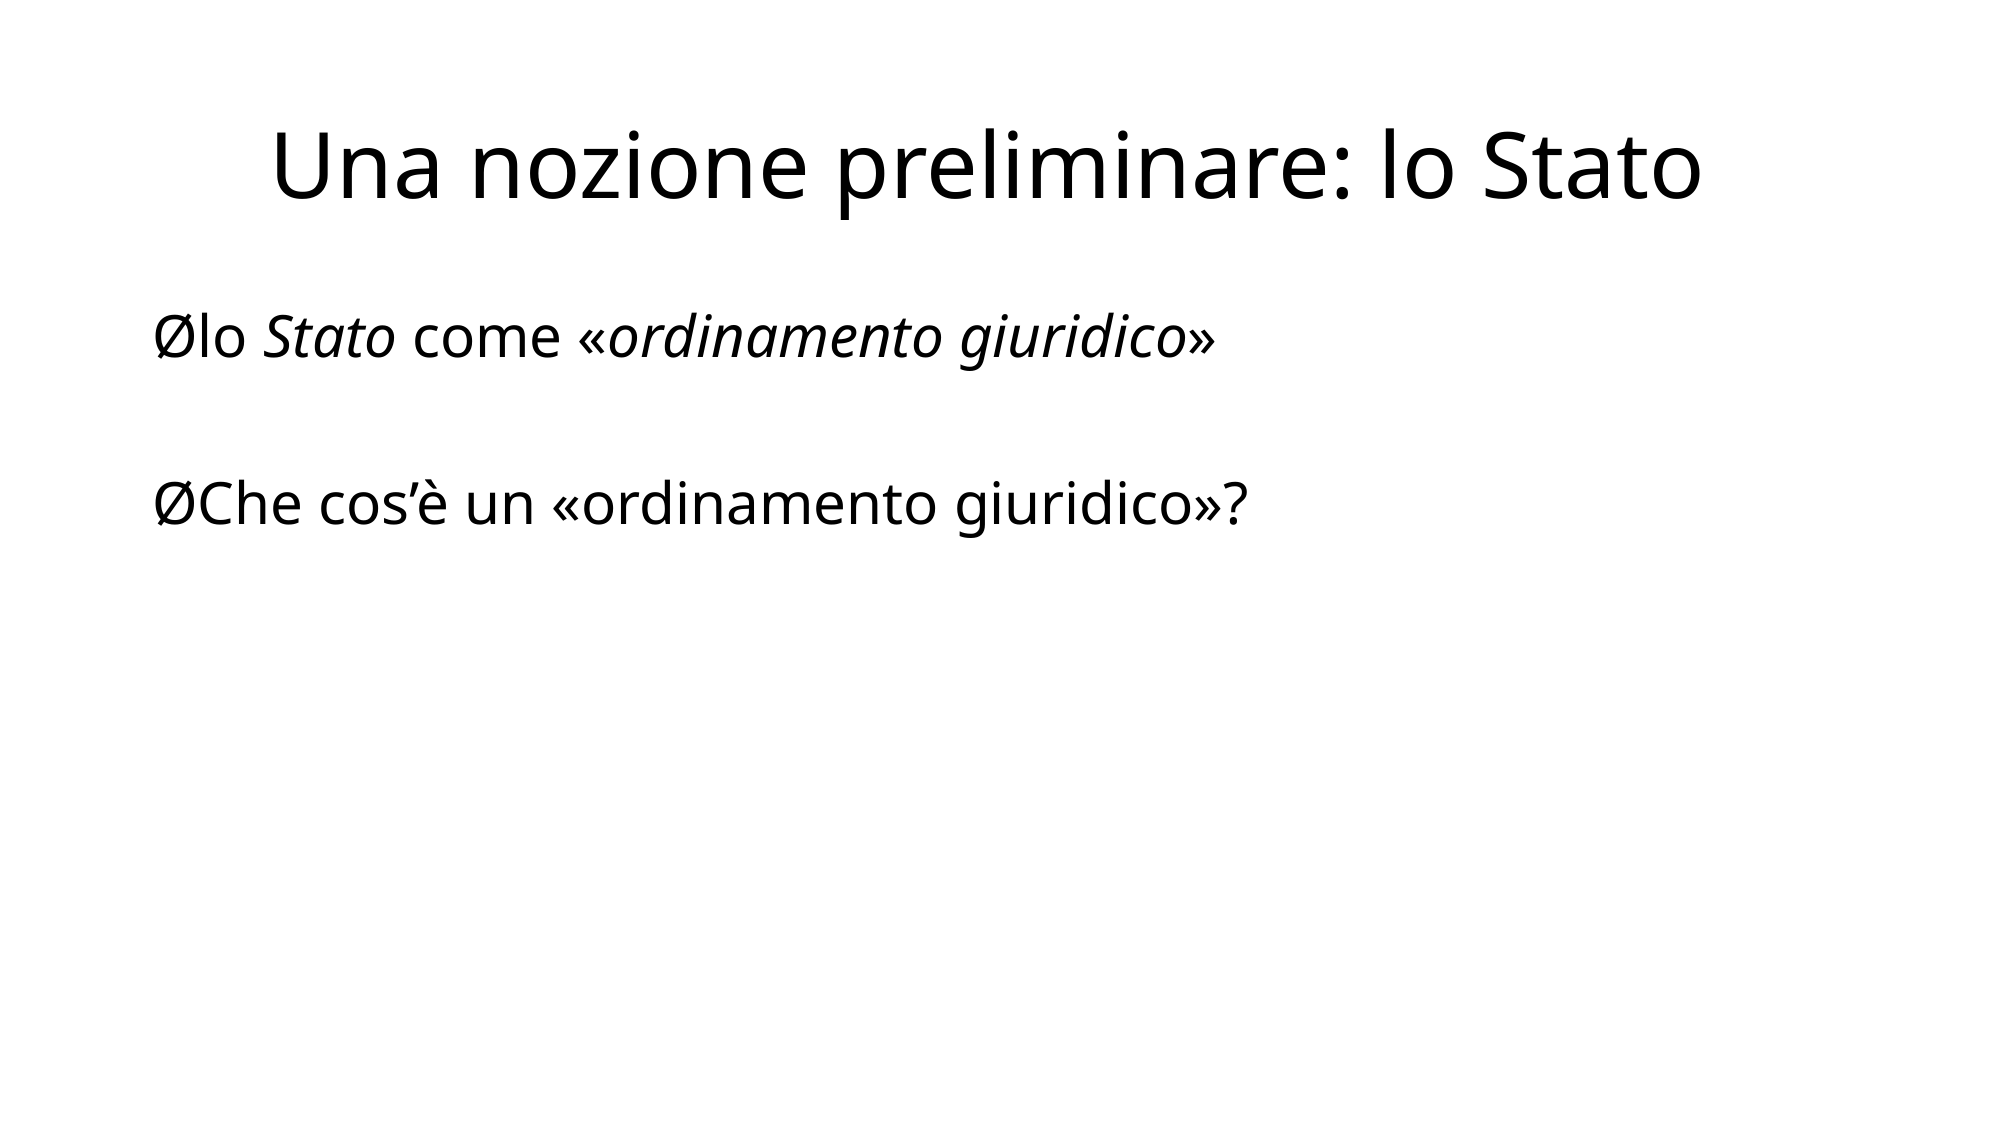

# Una nozione preliminare: lo Stato
lo Stato come «ordinamento giuridico»
Che cos’è un «ordinamento giuridico»?